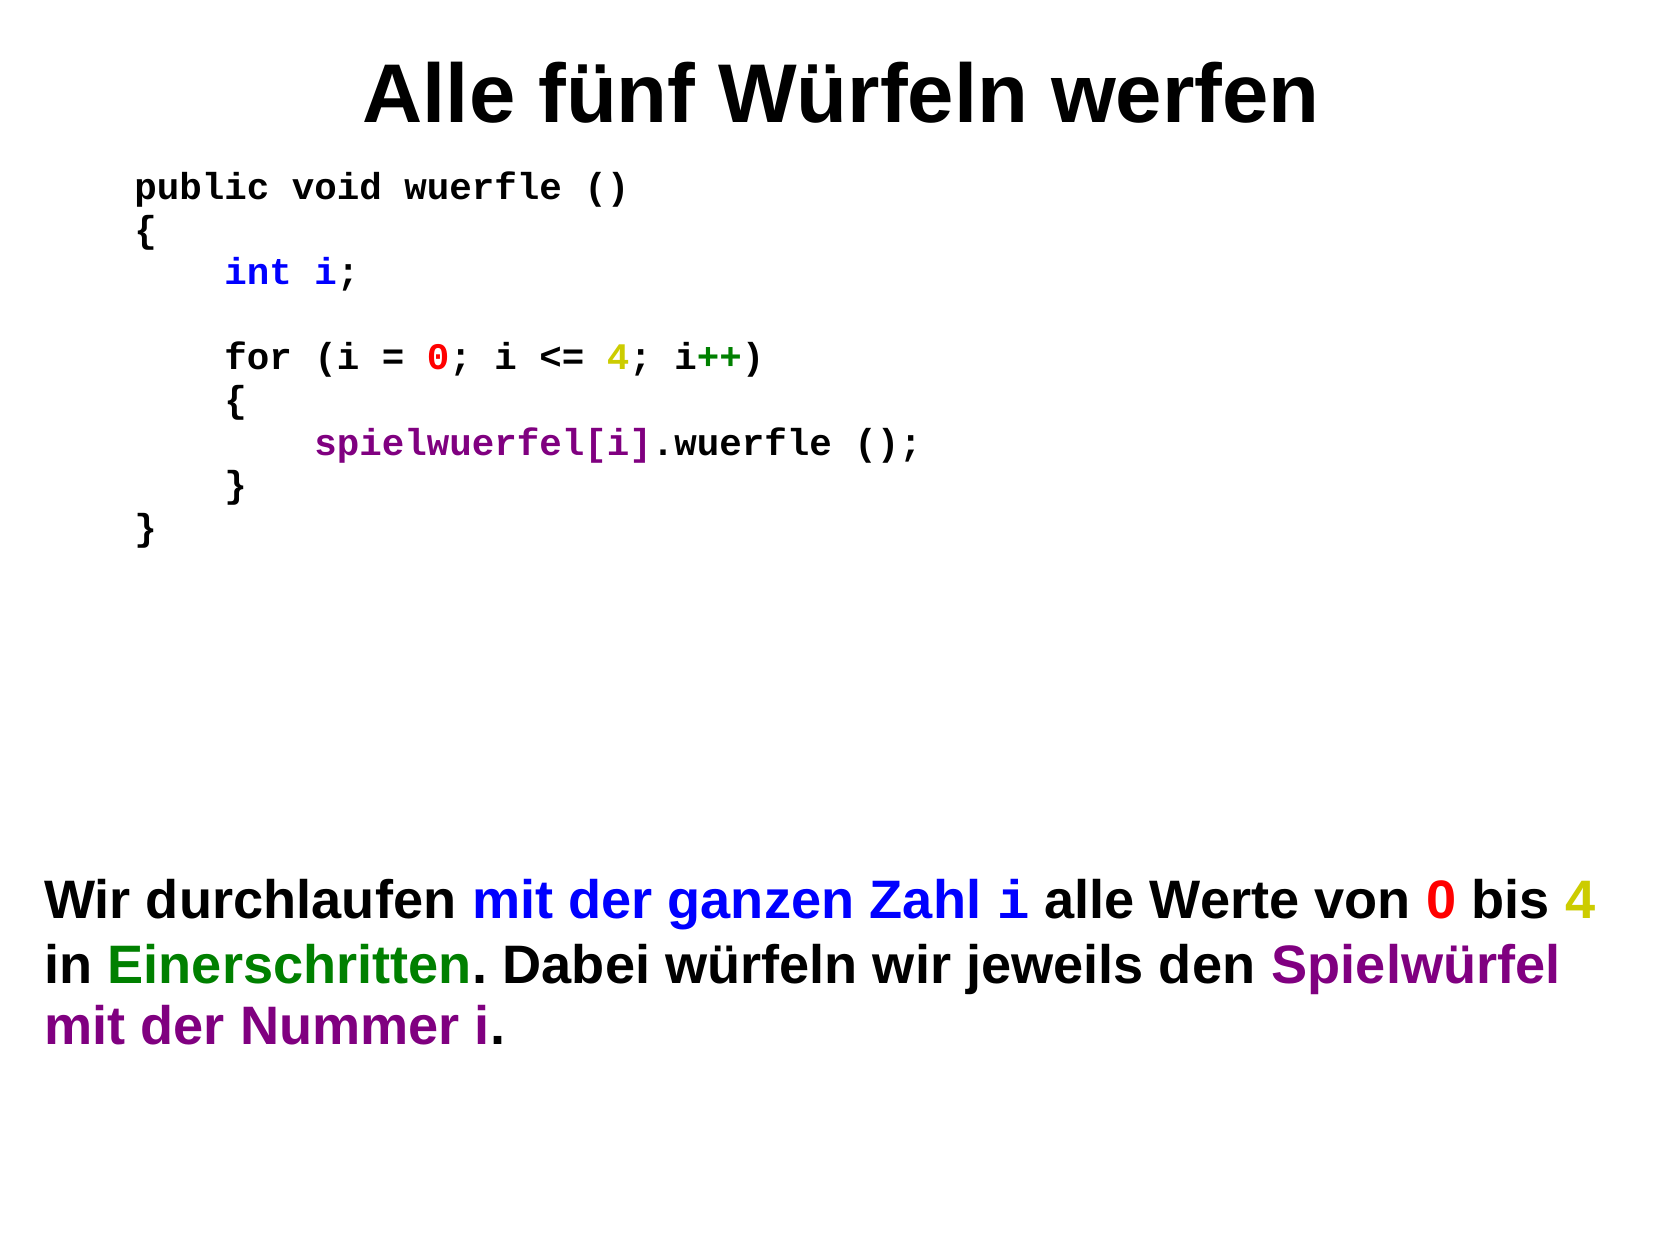

Alle fünf Würfeln werfen
 public void wuerfle ()
 {
 int i;
 for (i = 0; i <= 4; i++)
 {
 spielwuerfel[i].wuerfle ();
 }
 }
Wir durchlaufen mit der ganzen Zahl i alle Werte von 0 bis 4 in Einerschritten. Dabei würfeln wir jeweils den Spielwürfel mit der Nummer i.